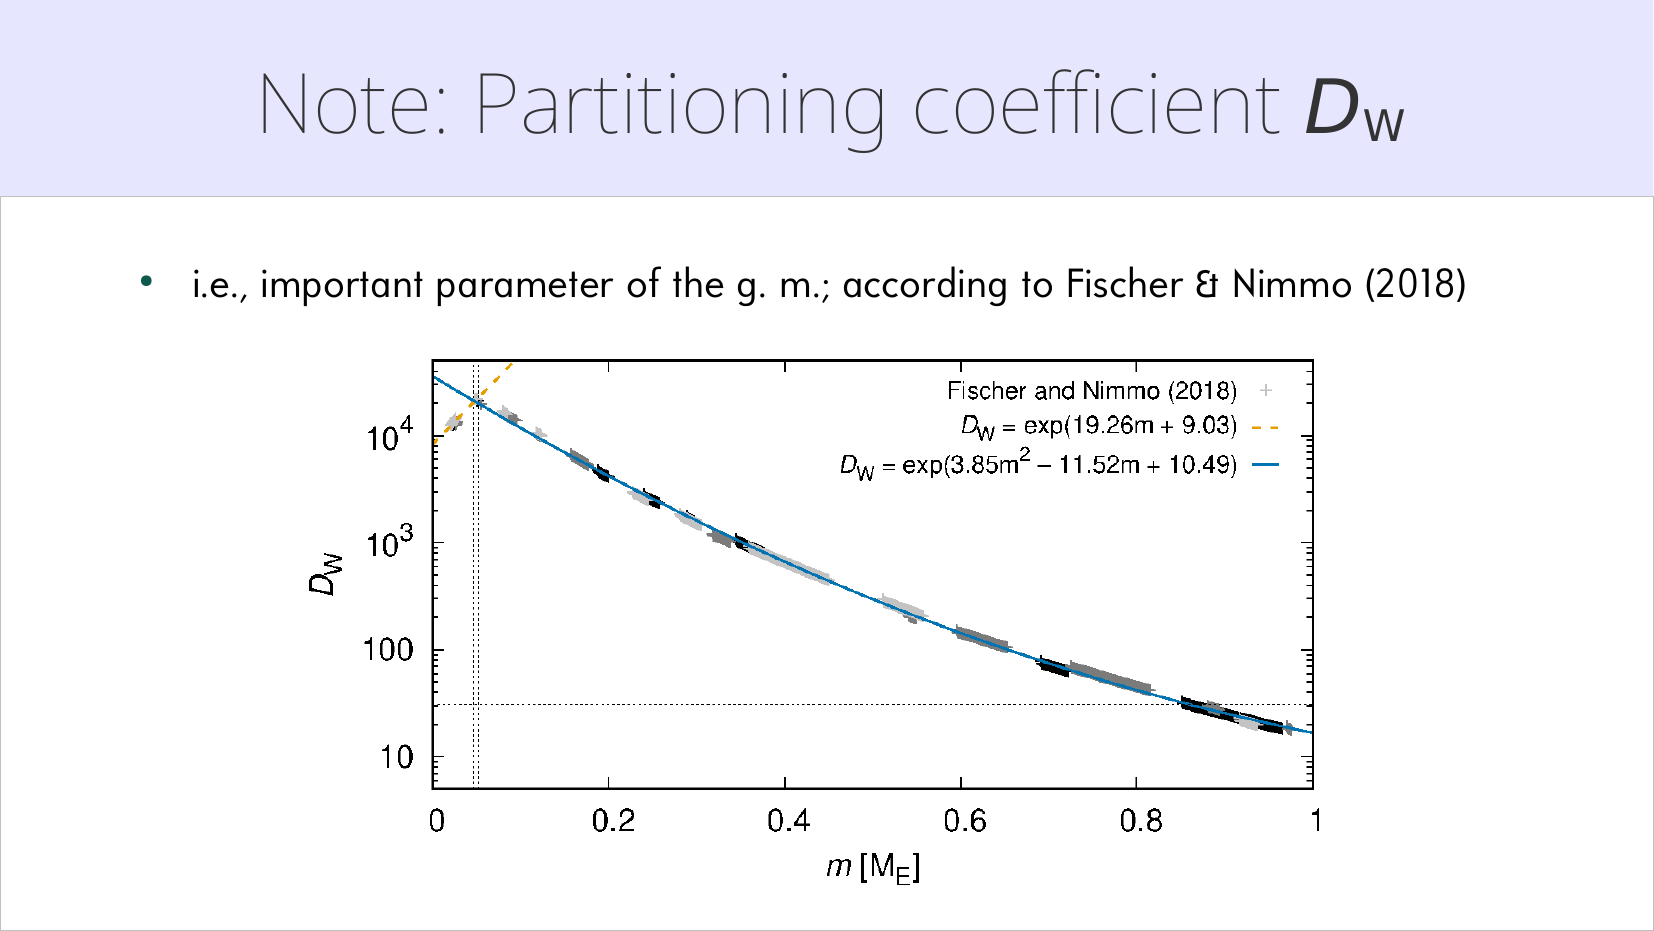

# Note: Partitioning coefficient DW
i.e., important parameter of the g. m.; according to Fischer & Nimmo (2018)